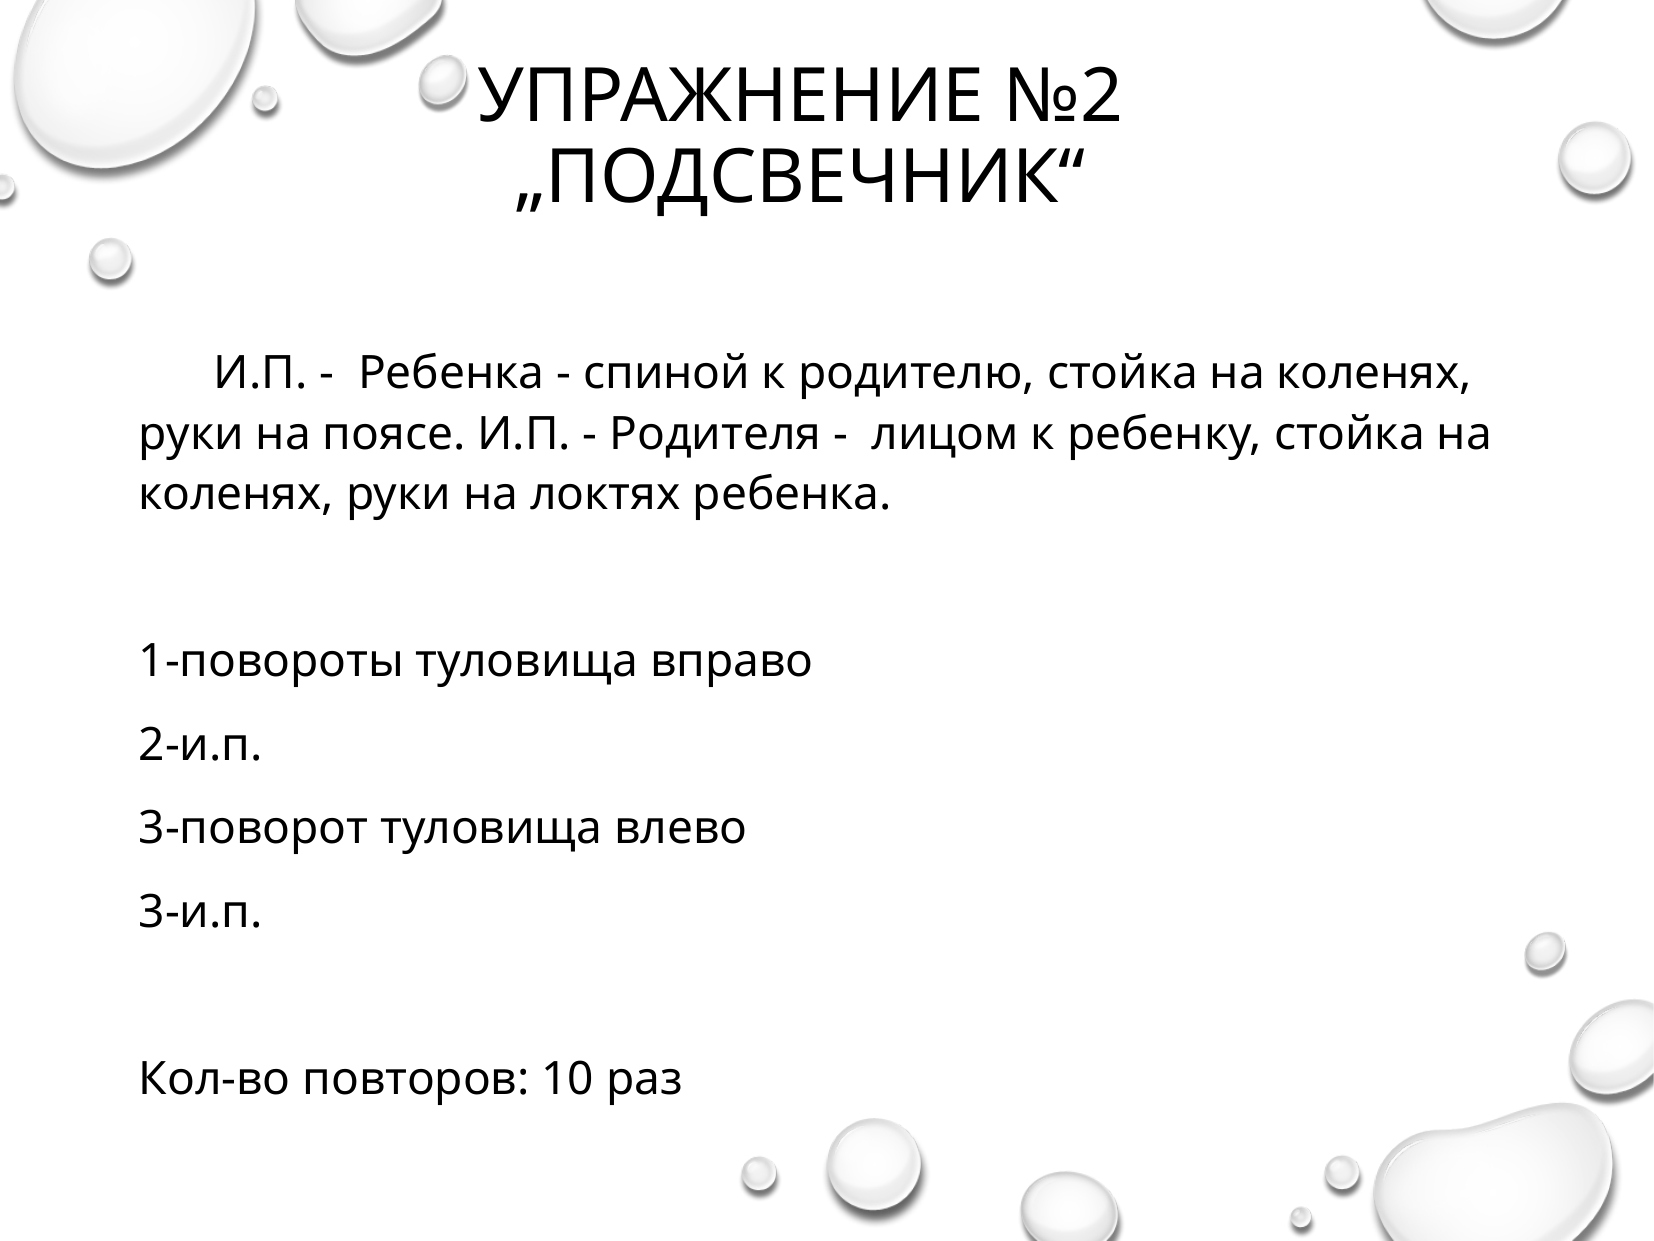

# Упражнение №2 „Подсвечник“
	И.П. - Ребенка - спиной к родителю, стойка на коленях, руки на поясе. И.П. - Родителя - лицом к ребенку, стойка на коленях, руки на локтях ребенка.
1-повороты туловища вправо
2-и.п.
3-поворот туловища влево
3-и.п.
Кол-во повторов: 10 раз